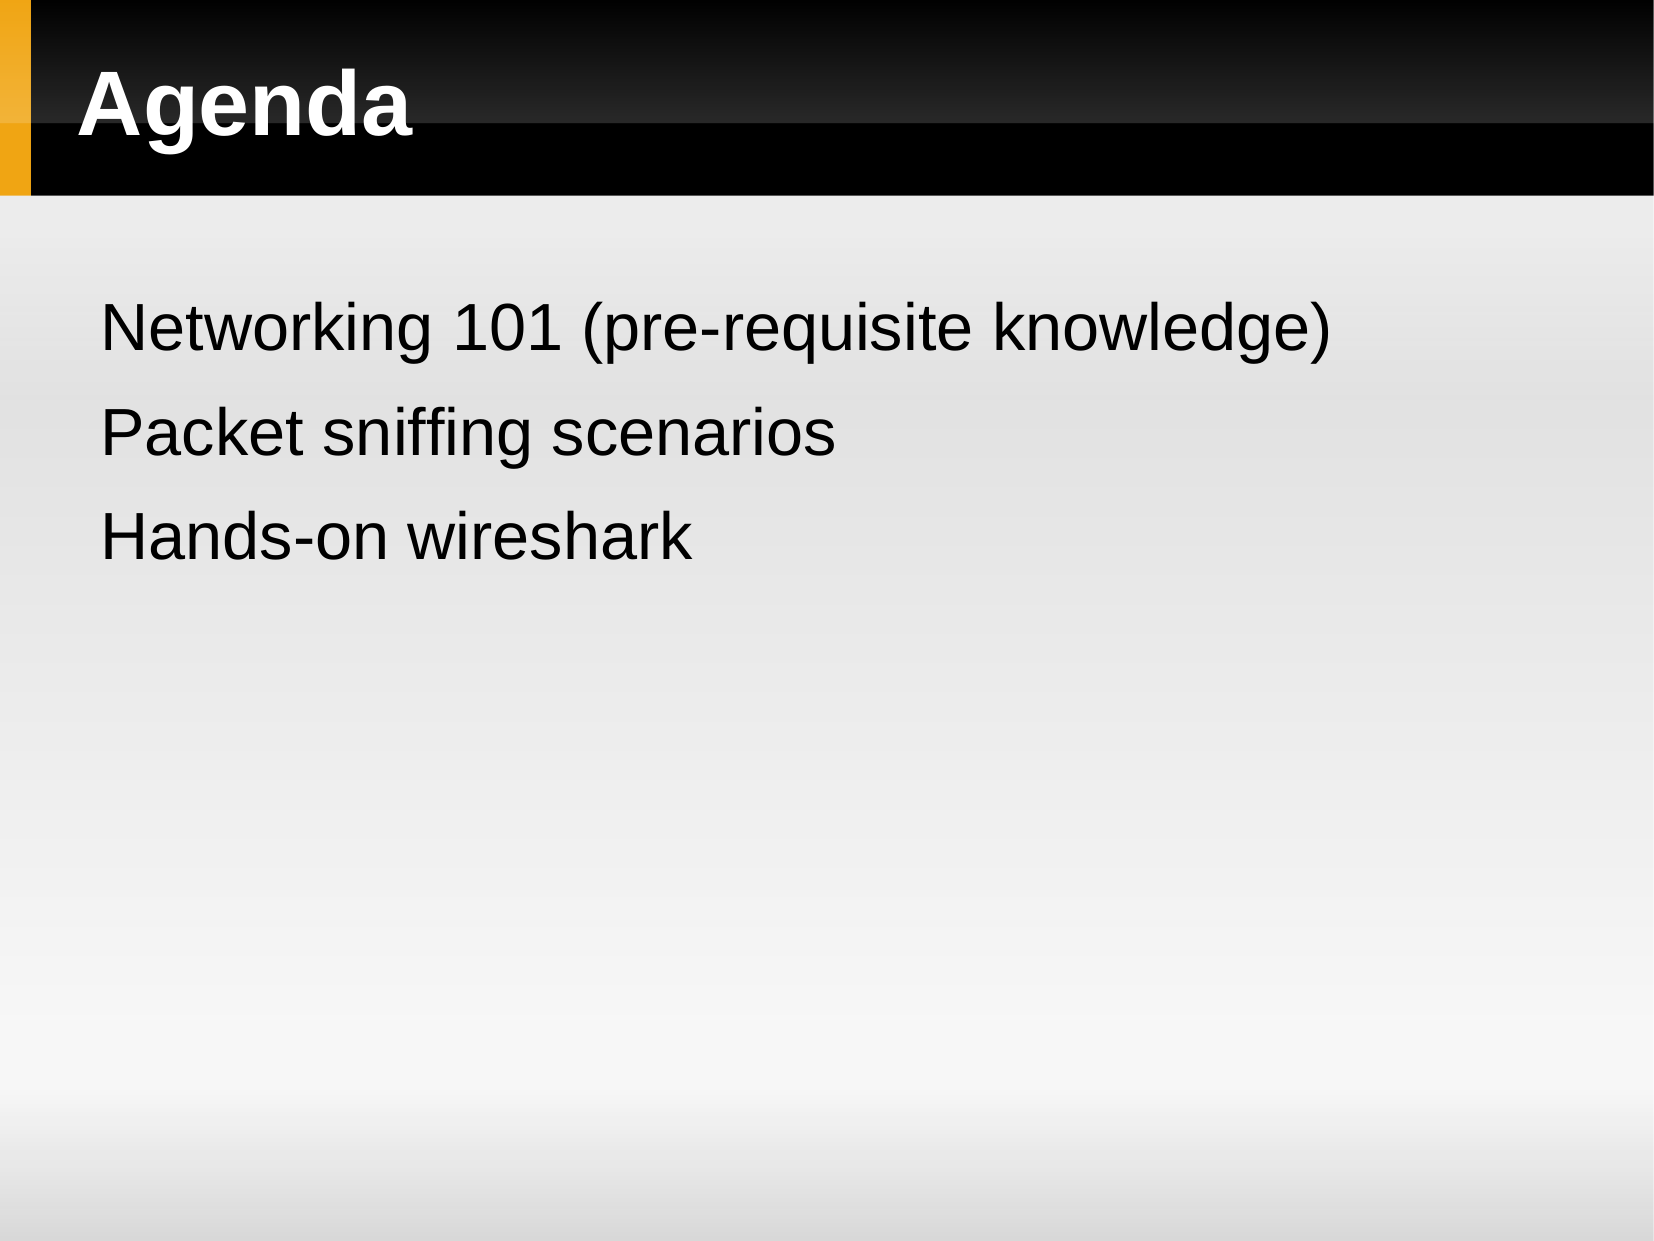

# Agenda
Networking 101 (pre-requisite knowledge)
Packet sniffing scenarios
Hands-on wireshark